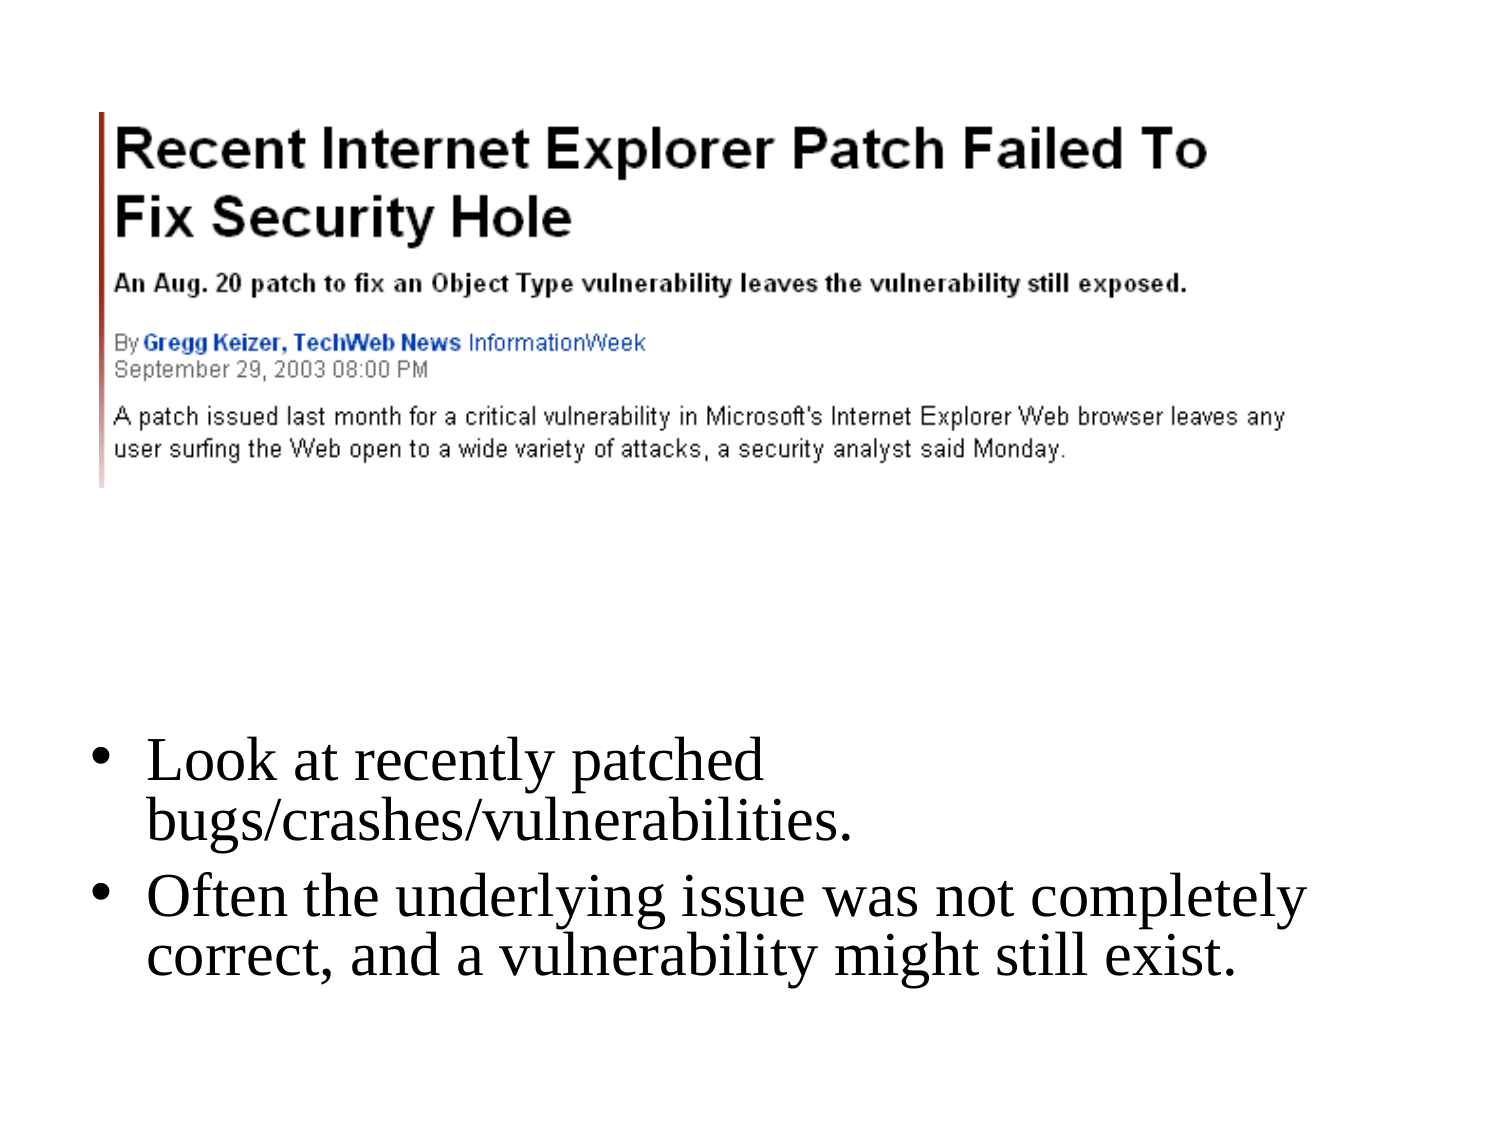

# Look at recently patched bugs/crashes/vulnerabilities.
Often the underlying issue was not completely correct, and a vulnerability might still exist.